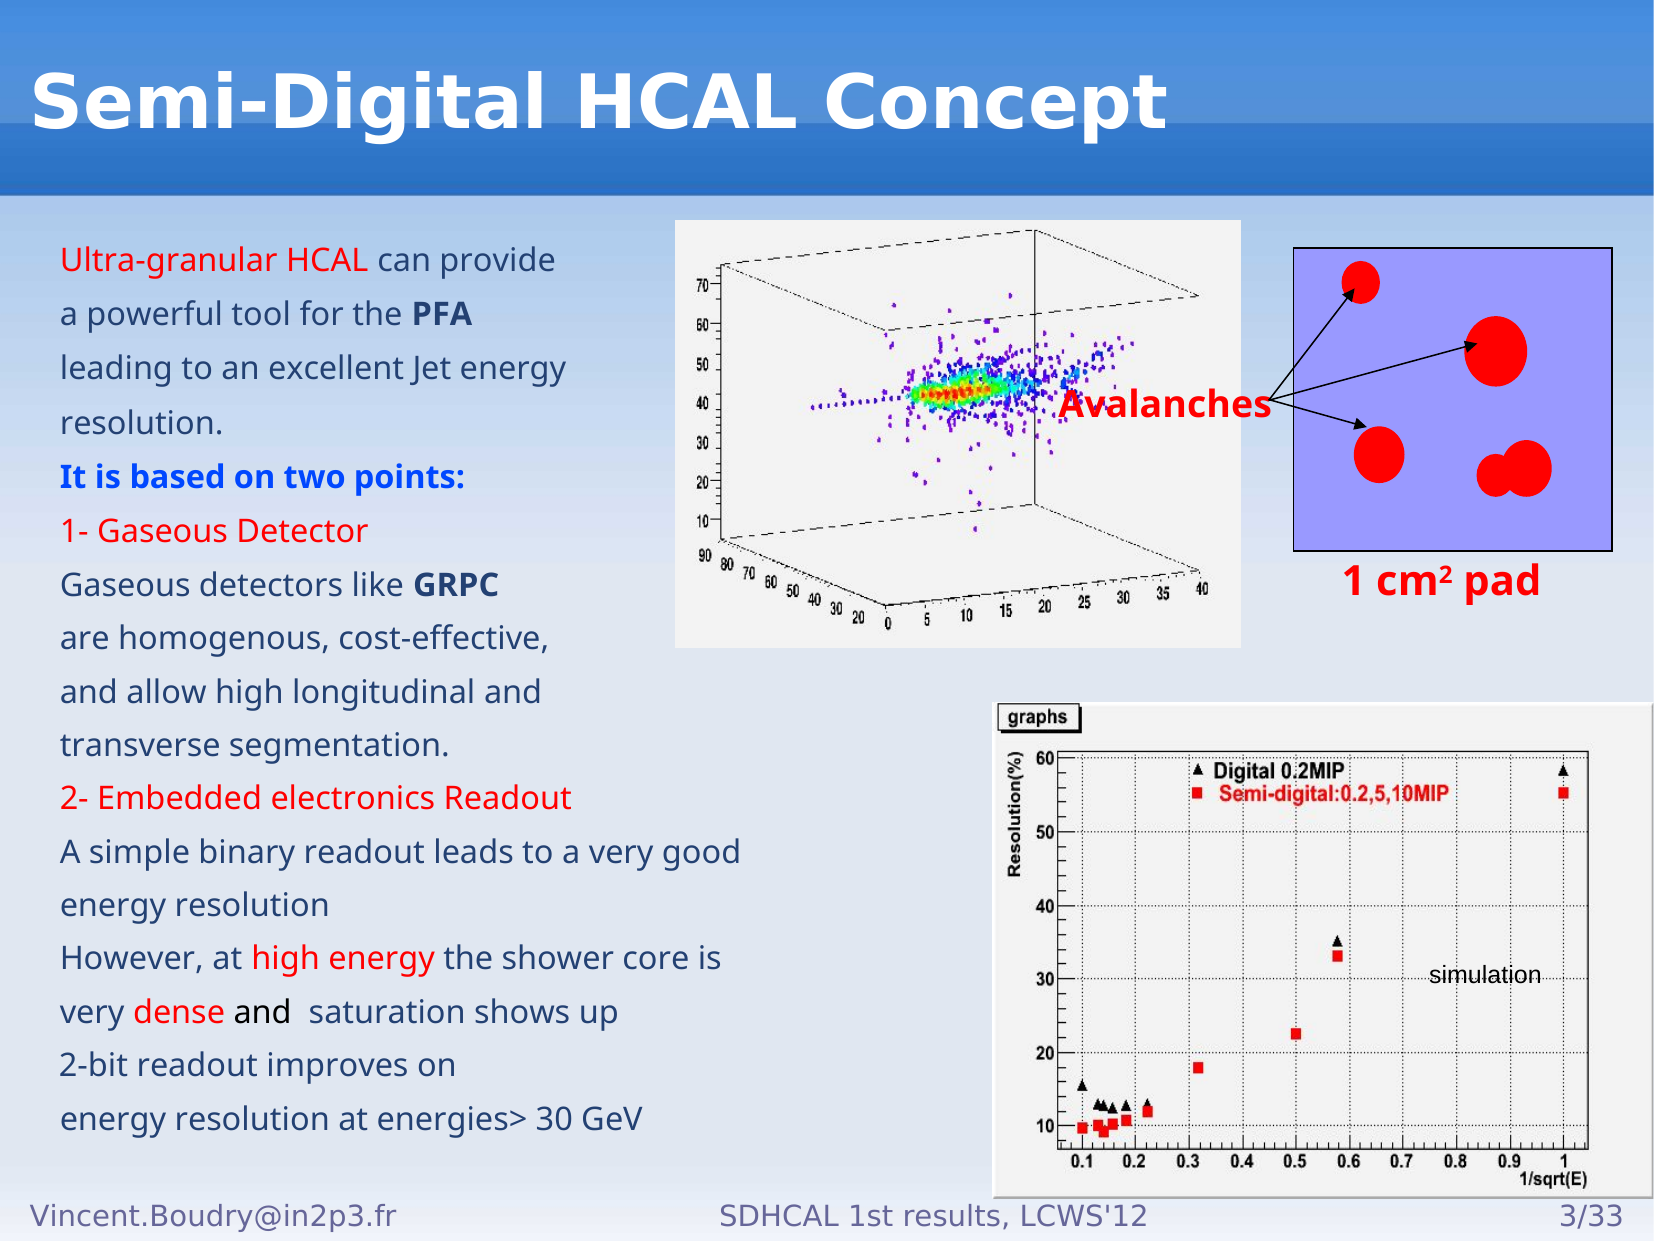

# Semi-Digital HCAL Concept
Ultra-granular HCAL can provide
a powerful tool for the PFA
leading to an excellent Jet energy
resolution.
It is based on two points:
1- Gaseous Detector
Gaseous detectors like GRPC
are homogenous, cost-effective,
and allow high longitudinal and
transverse segmentation.
2- Embedded electronics Readout
A simple binary readout leads to a very good
energy resolution
However, at high energy the shower core is
very dense and saturation shows up
2-bit readout improves on
energy resolution at energies> 30 GeV
Avalanches
1 cm2 pad
simulation
Vincent.Boudry@in2p3.fr
SDHCAL 1st results, LCWS'12
3